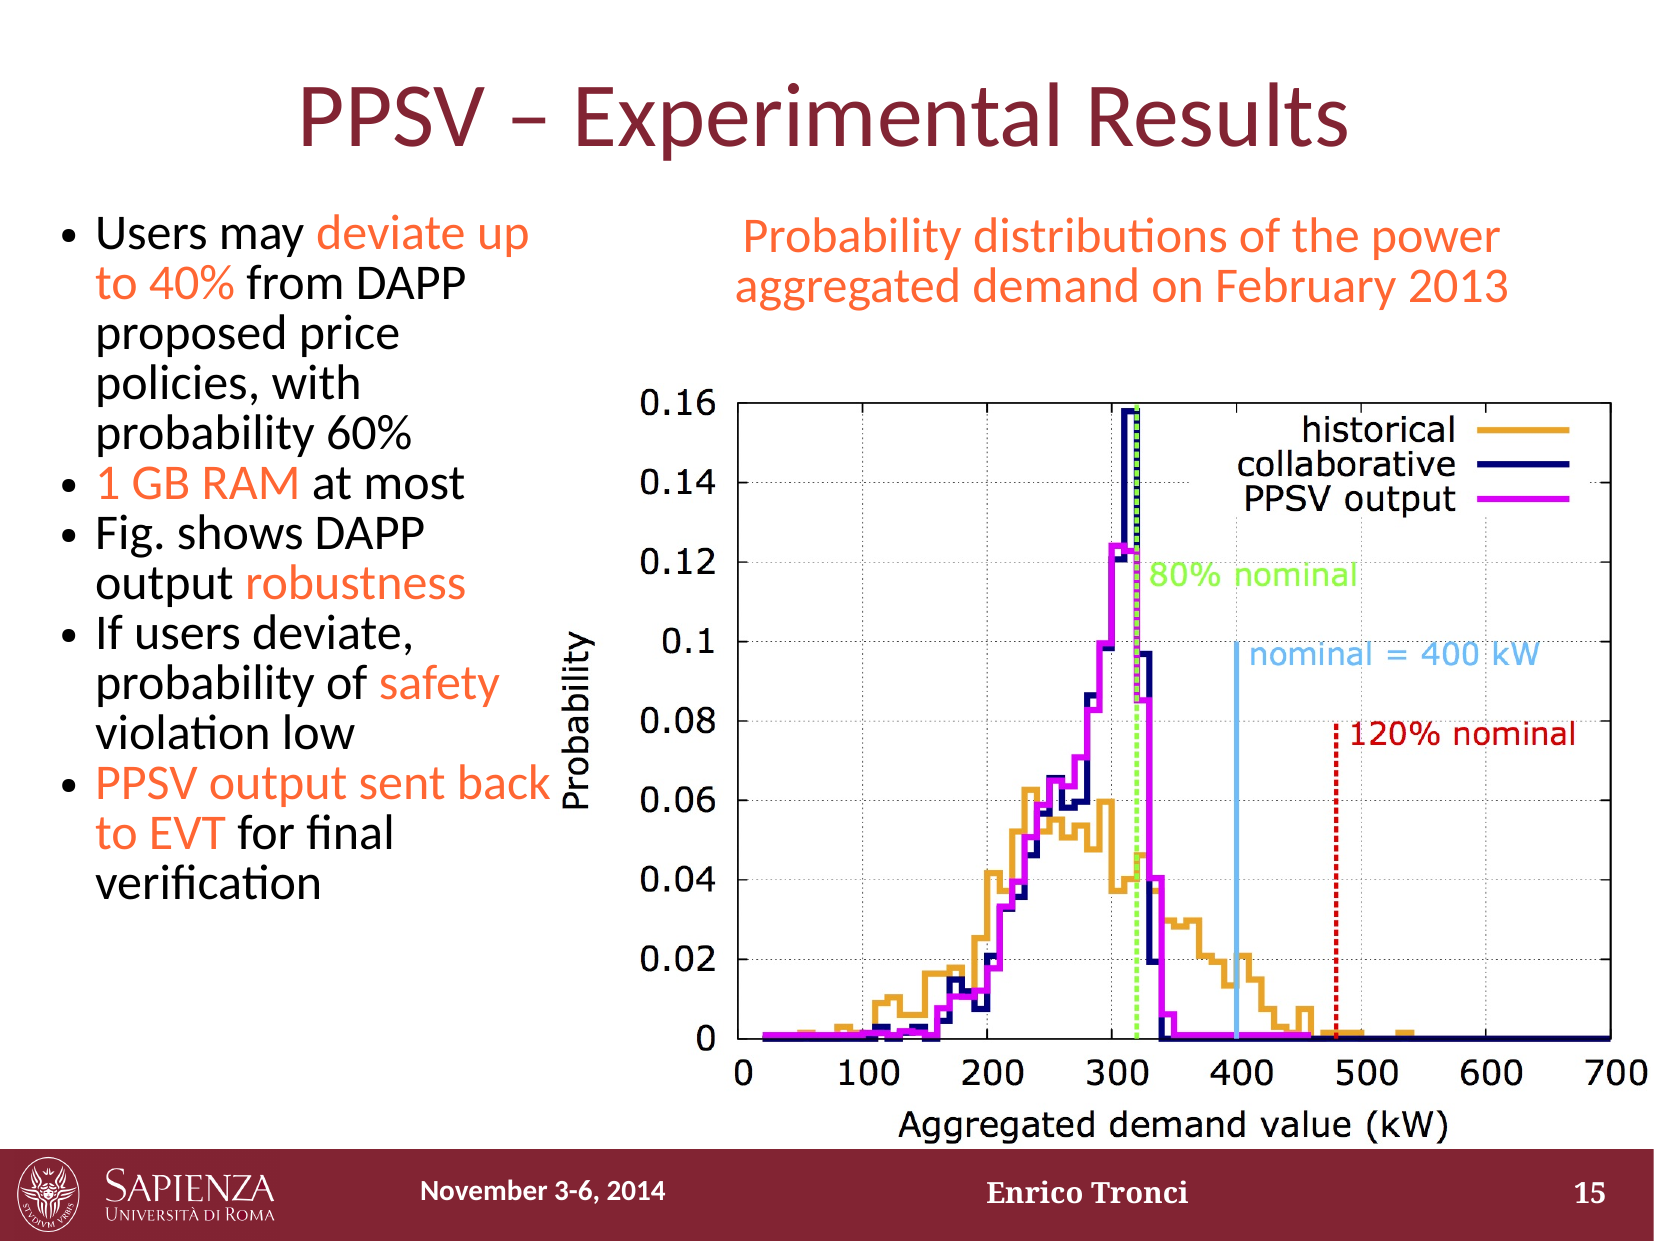

# PPSV – Experimental Results
Users may deviate up to 40% from DAPP proposed price policies, with probability 60%
1 GB RAM at most
Fig. shows DAPP output robustness
If users deviate, probability of safety violation low
PPSV output sent back to EVT for final verification
Probability distributions of the power aggregated demand on February 2013
November 3-6, 2014
Enrico Tronci
15